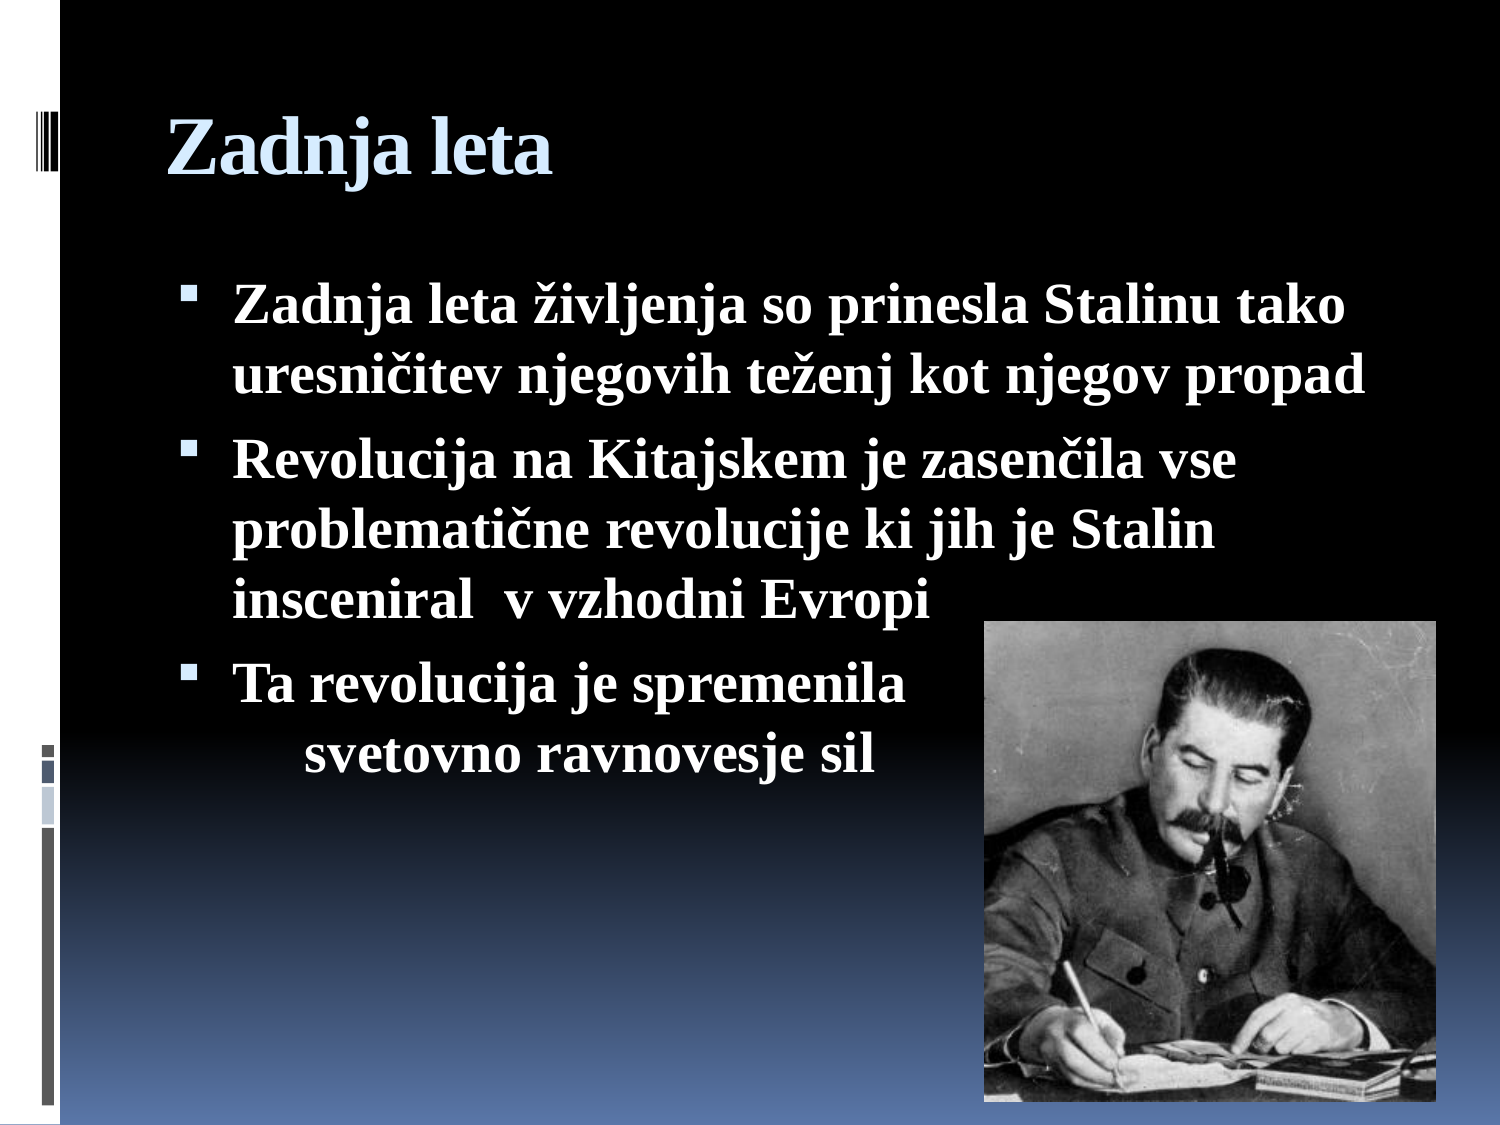

# Zadnja leta
Zadnja leta življenja so prinesla Stalinu tako uresničitev njegovih teženj kot njegov propad
Revolucija na Kitajskem je zasenčila vse problematične revolucije ki jih je Stalin insceniral v vzhodni Evropi
Ta revolucija je spremenila svetovno ravnovesje sil